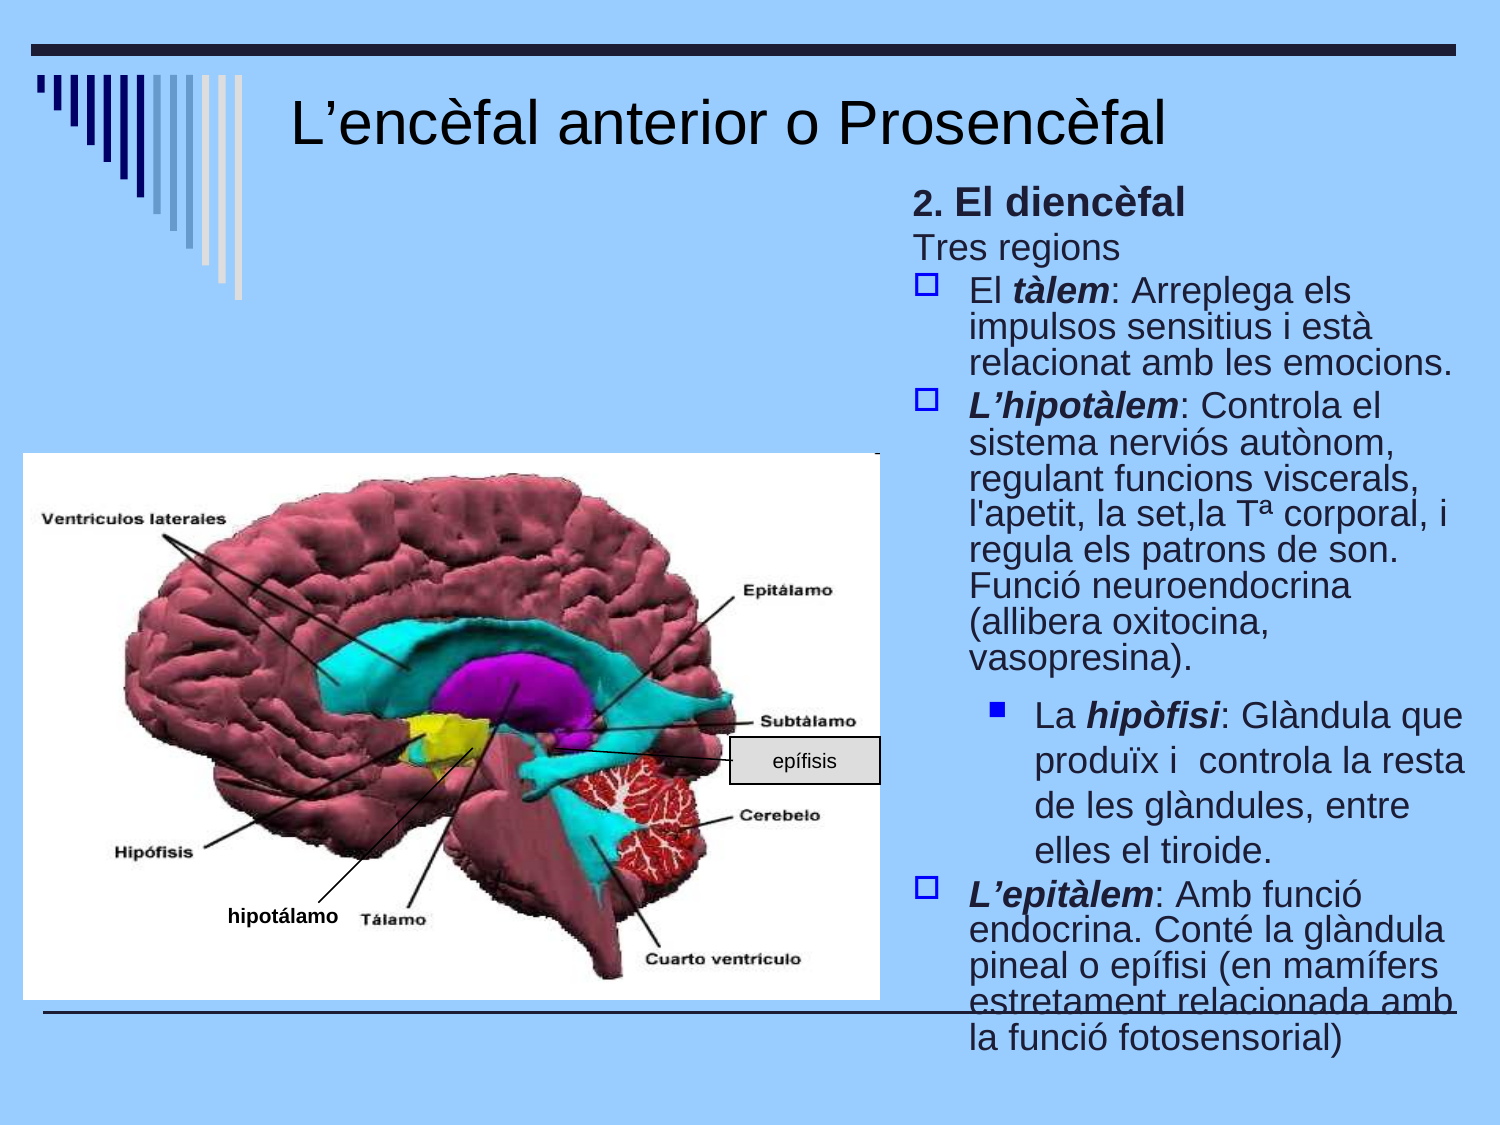

# L’encèfal anterior o Prosencèfal
2. El diencèfal
Tres regions
El tàlem: Arreplega els impulsos sensitius i està relacionat amb les emocions.
L’hipotàlem: Controla el sistema nerviós autònom, regulant funcions viscerals, l'apetit, la set,la Tª corporal, i regula els patrons de son. Funció neuroendocrina (allibera oxitocina, vasopresina).
La hipòfisi: Glàndula que produïx i controla la resta de les glàndules, entre elles el tiroide.
L’epitàlem: Amb funció endocrina. Conté la glàndula pineal o epífisi (en mamífers estretament relacionada amb la funció fotosensorial)
epífisis
hipotálamo